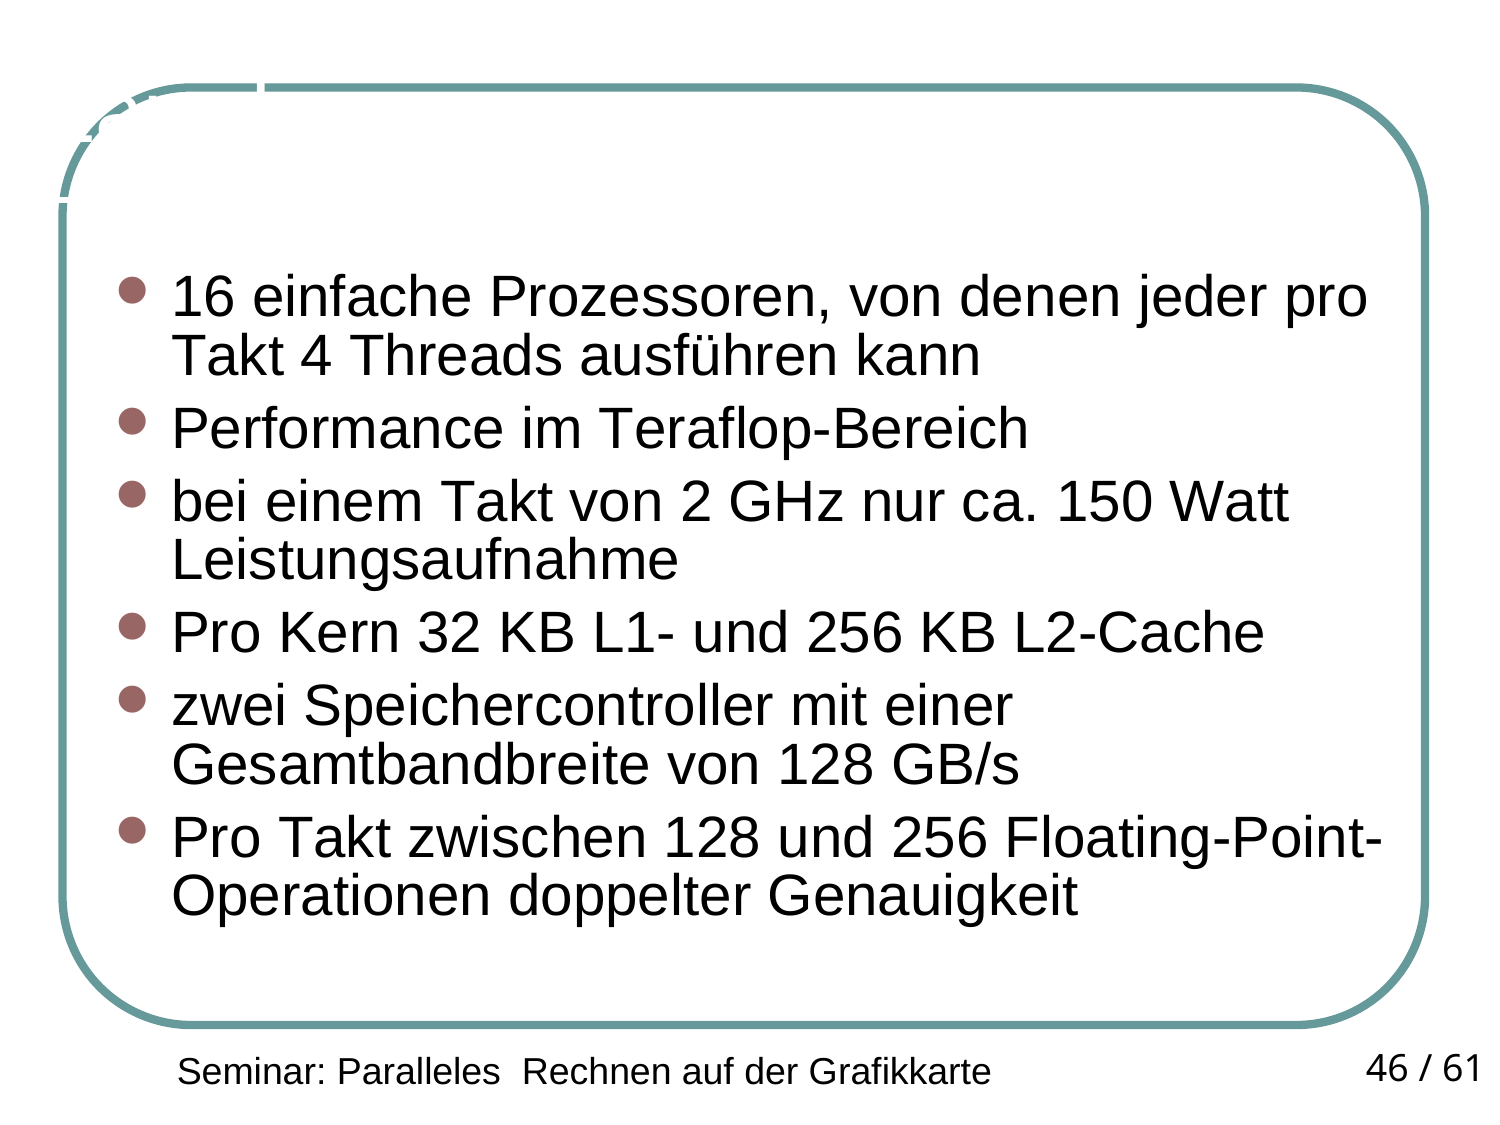

# Larrabee
16 einfache Prozessoren, von denen jeder pro Takt 4 Threads ausführen kann
Performance im Teraflop-Bereich
bei einem Takt von 2 GHz nur ca. 150 Watt Leistungsaufnahme
Pro Kern 32 KB L1- und 256 KB L2-Cache
zwei Speichercontroller mit einer Gesamtbandbreite von 128 GB/s
Pro Takt zwischen 128 und 256 Floating-Point-Operationen doppelter Genauigkeit
Seminar: Paralleles Rechnen auf der Grafikkarte
46